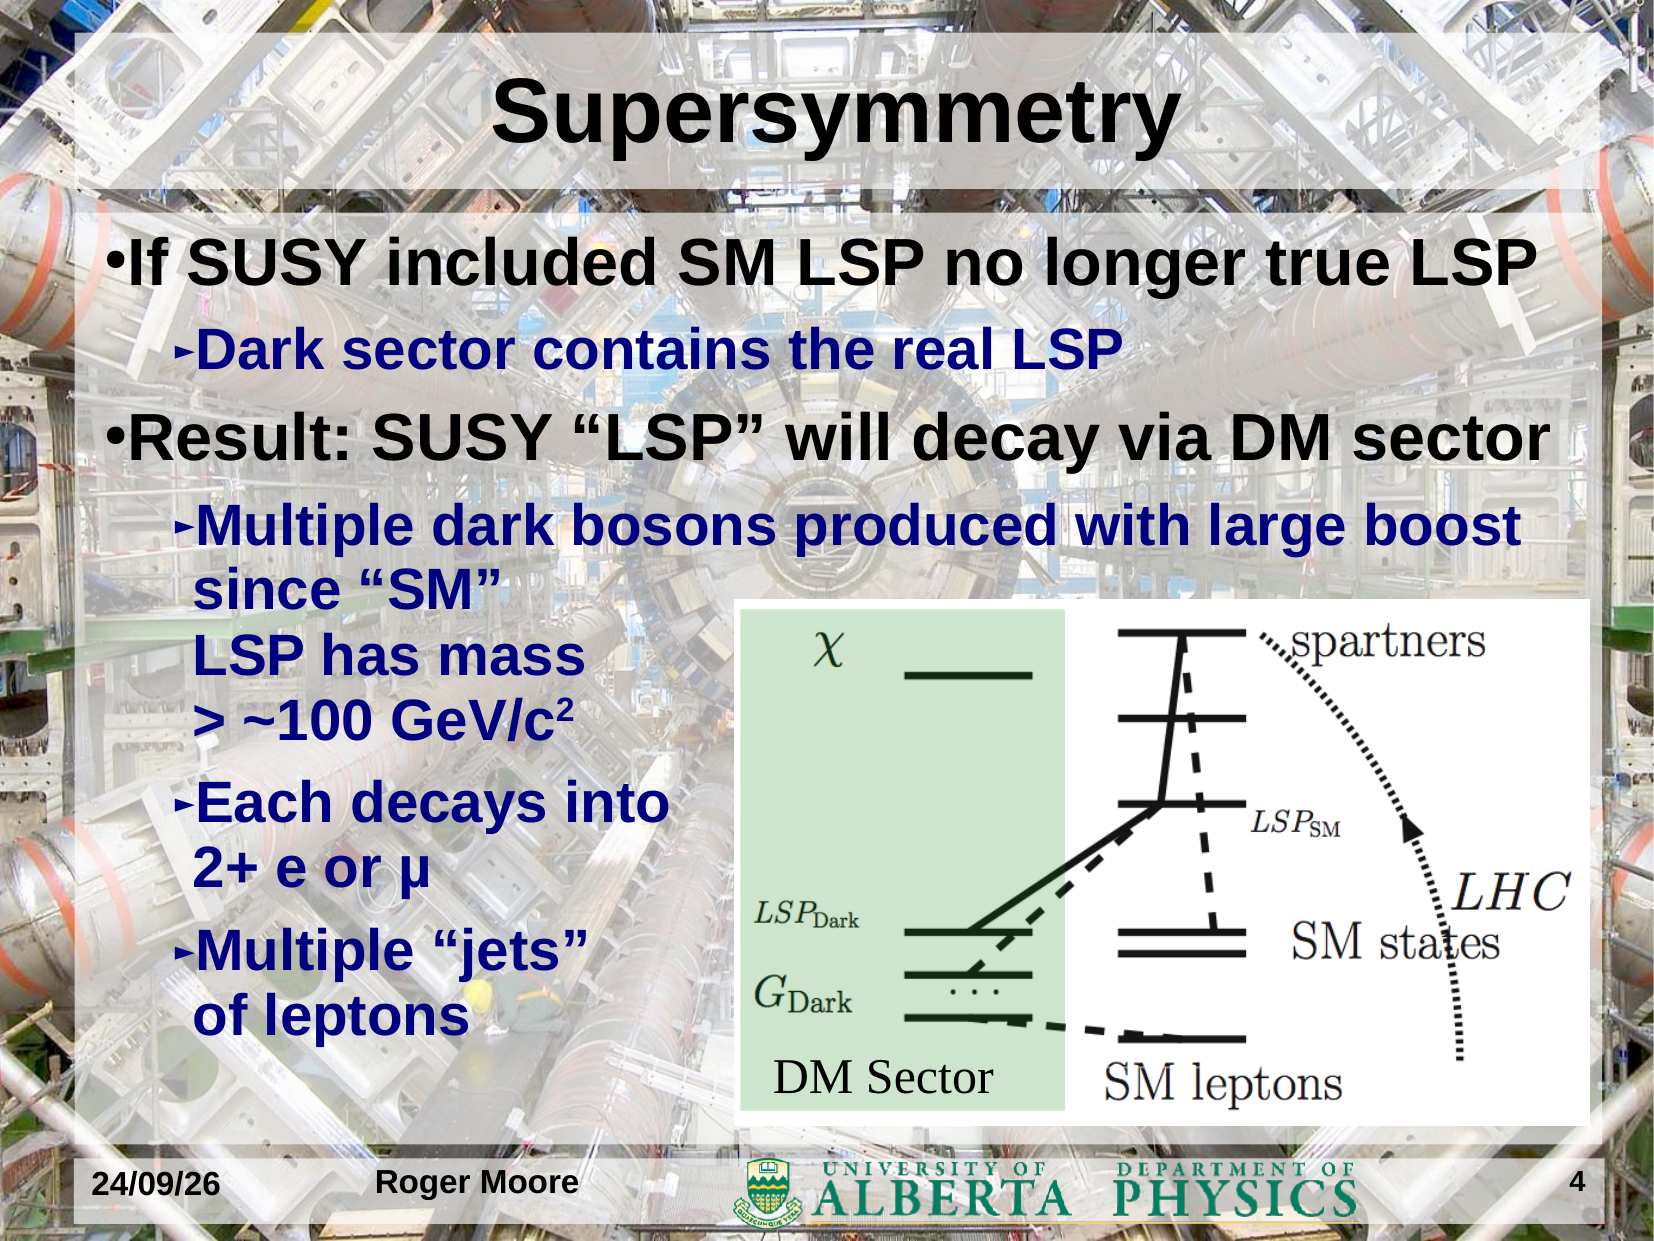

# Supersymmetry
If SUSY included SM LSP no longer true LSP
Dark sector contains the real LSP
Result: SUSY “LSP” will decay via DM sector
Multiple dark bosons produced with large boost since “SM”
LSP has mass
> ~100 GeV/c2
Each decays into
2+ e or µ
Multiple “jets”
of leptons
DM Sector